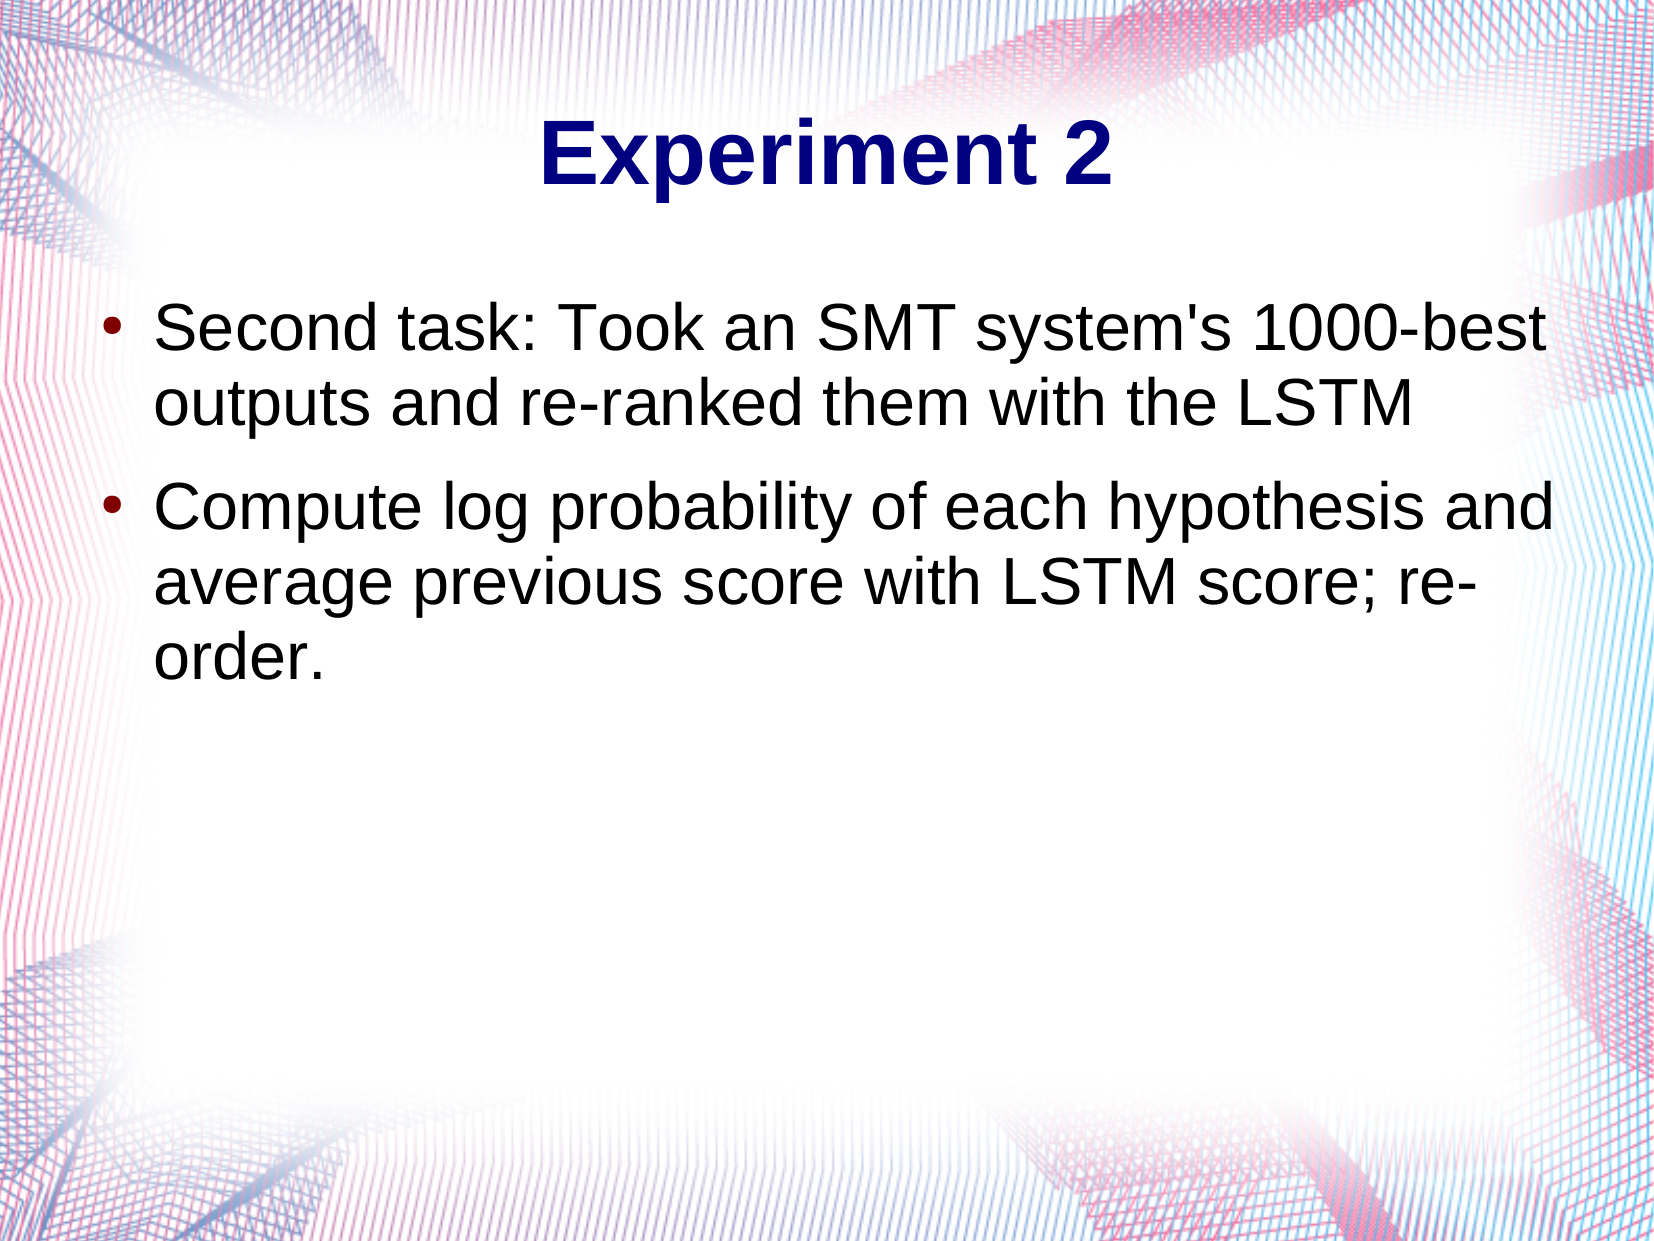

# Experiment 2
Second task: Took an SMT system's 1000-best outputs and re-ranked them with the LSTM
Compute log probability of each hypothesis and average previous score with LSTM score; re-order.